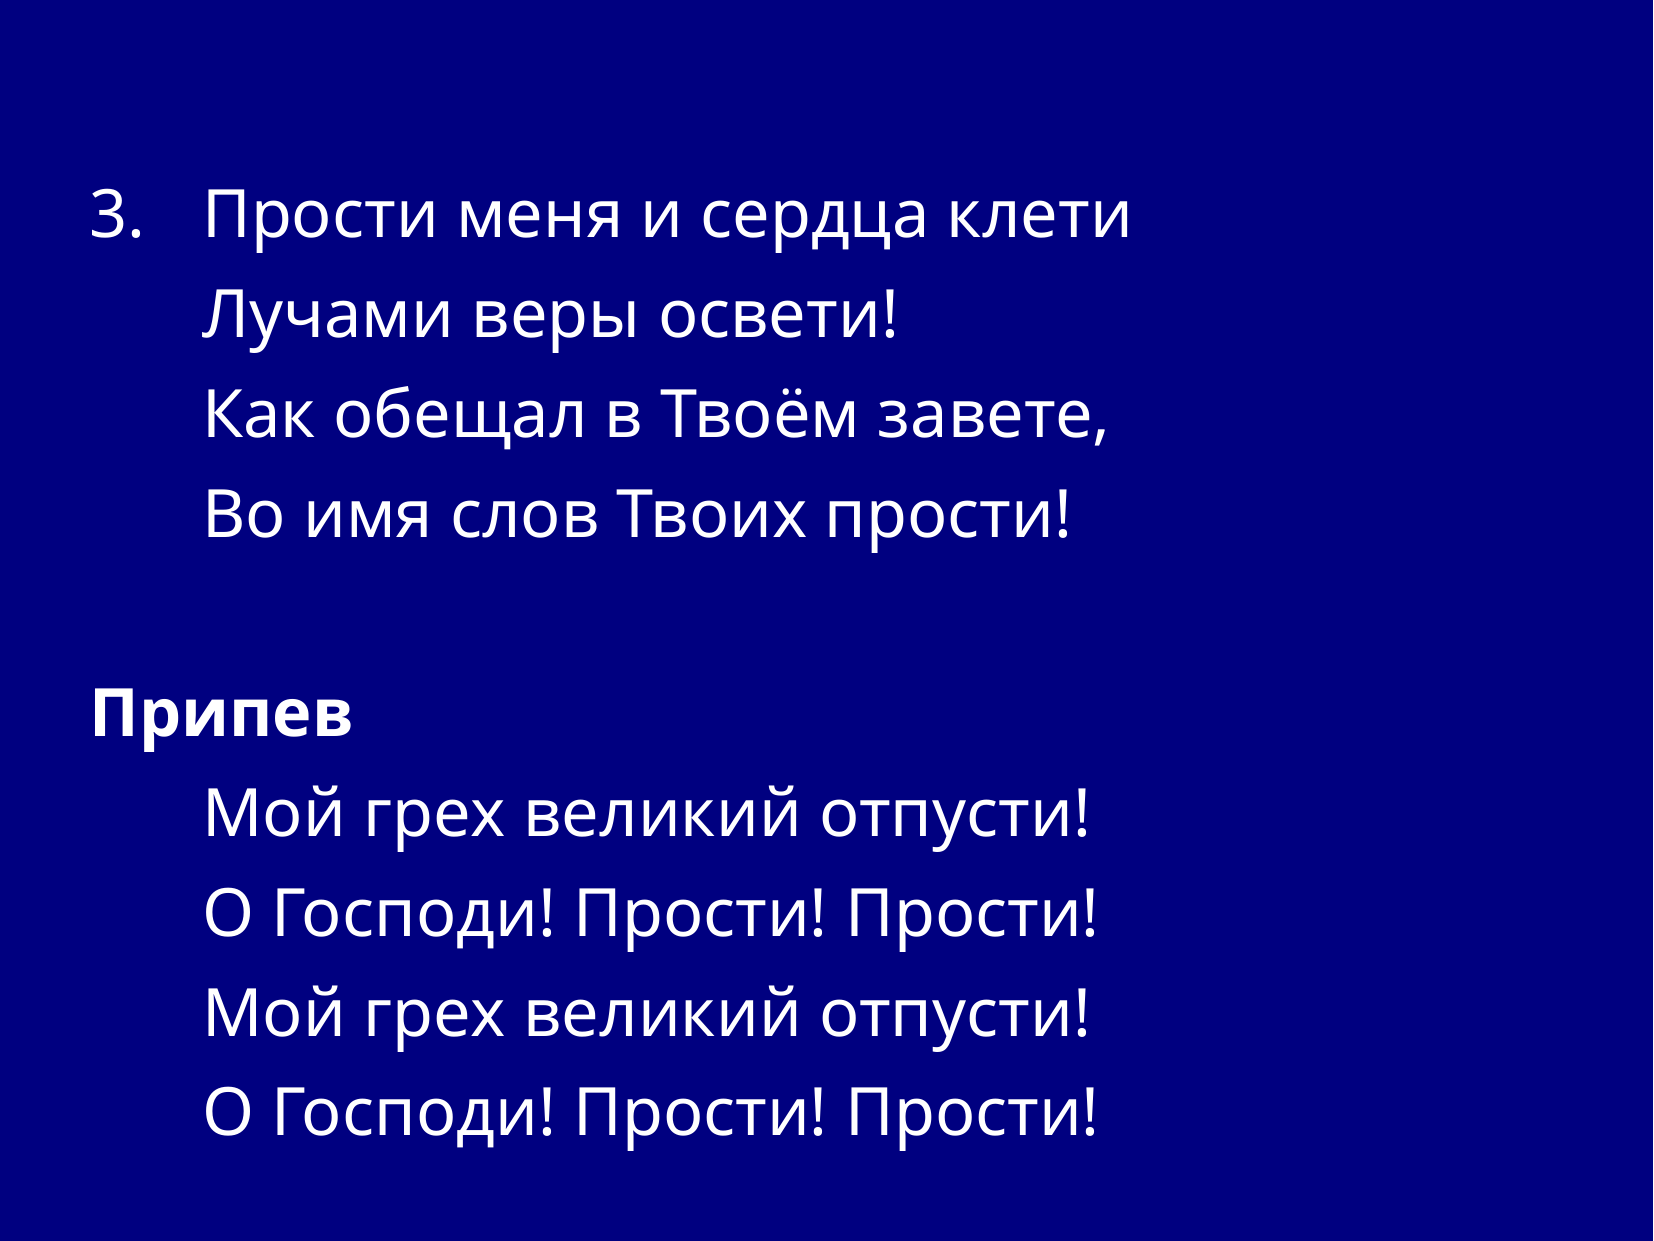

3.	Прости меня и сердца клети
	Лучами веры освети!
	Как обещал в Твоём завете,
	Во имя слов Твоих прости!
Припев
	Мой грех великий отпусти!
	О Господи! Прости! Прости!
	Мой грех великий отпусти!
	О Господи! Прости! Прости!